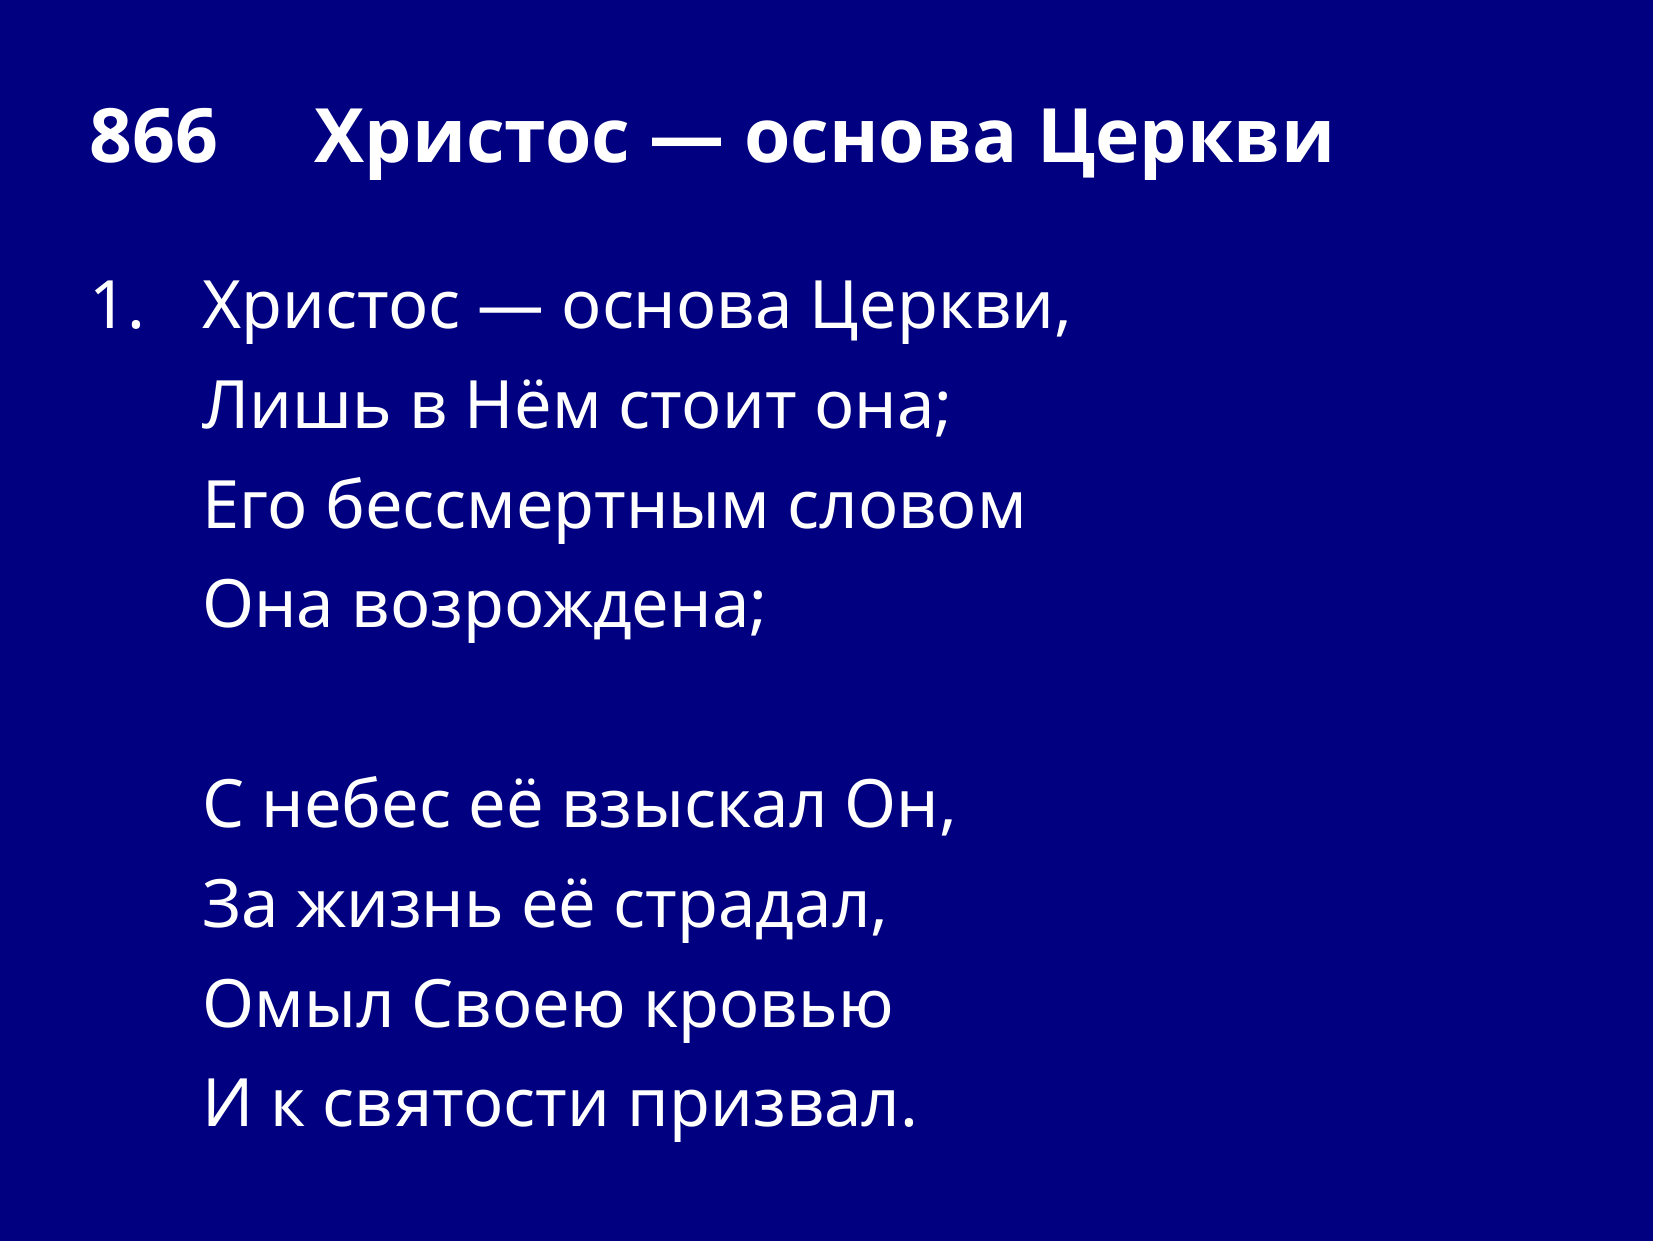

866	Христос — основа Церкви
1.	Христос — основа Церкви,
	Лишь в Нём стоит она;
	Его бессмертным словом
	Она возрождена;
	С небес её взыскал Он,
	За жизнь её страдал,
	Омыл Своею кровью
	И к святости призвал.